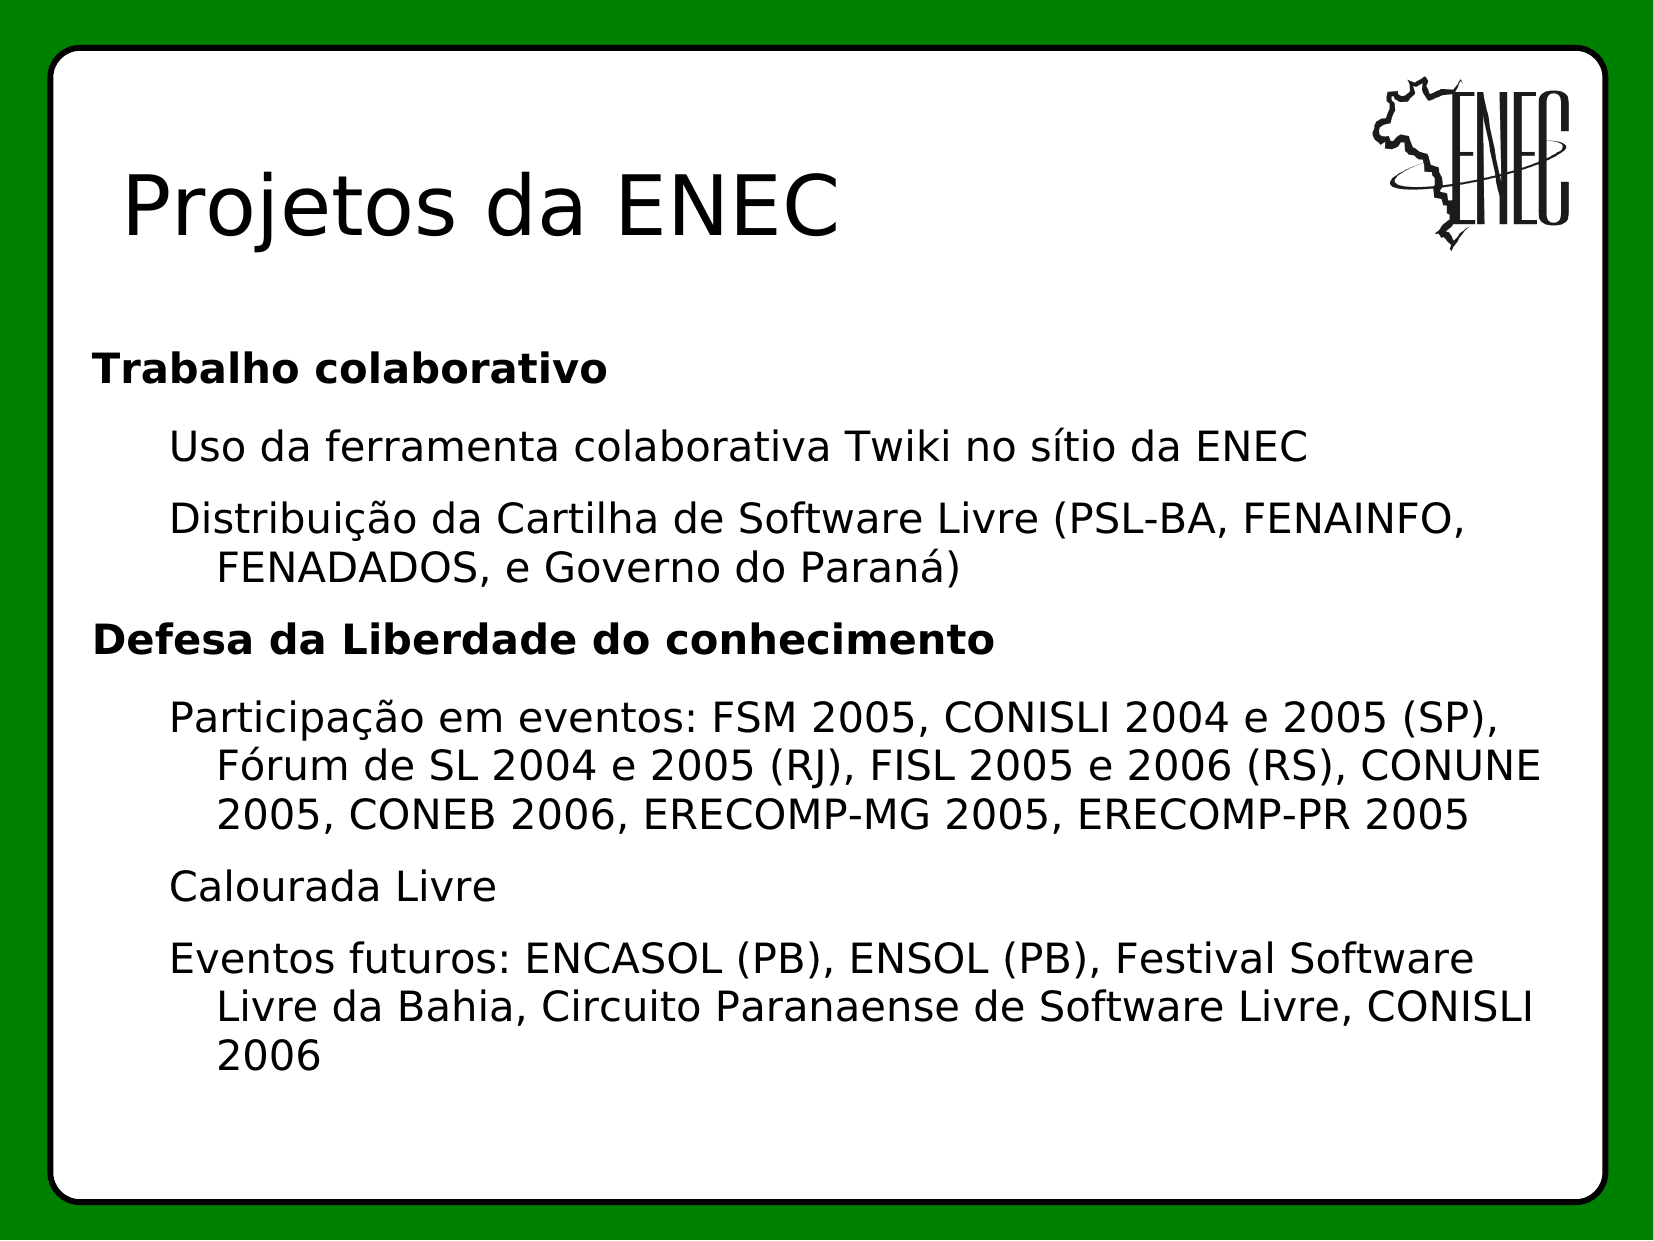

# Projetos da ENEC
Trabalho colaborativo
Uso da ferramenta colaborativa Twiki no sítio da ENEC
Distribuição da Cartilha de Software Livre (PSL-BA, FENAINFO, FENADADOS, e Governo do Paraná)
Defesa da Liberdade do conhecimento
Participação em eventos: FSM 2005, CONISLI 2004 e 2005 (SP), Fórum de SL 2004 e 2005 (RJ), FISL 2005 e 2006 (RS), CONUNE 2005, CONEB 2006, ERECOMP-MG 2005, ERECOMP-PR 2005
Calourada Livre
Eventos futuros: ENCASOL (PB), ENSOL (PB), Festival Software Livre da Bahia, Circuito Paranaense de Software Livre, CONISLI 2006